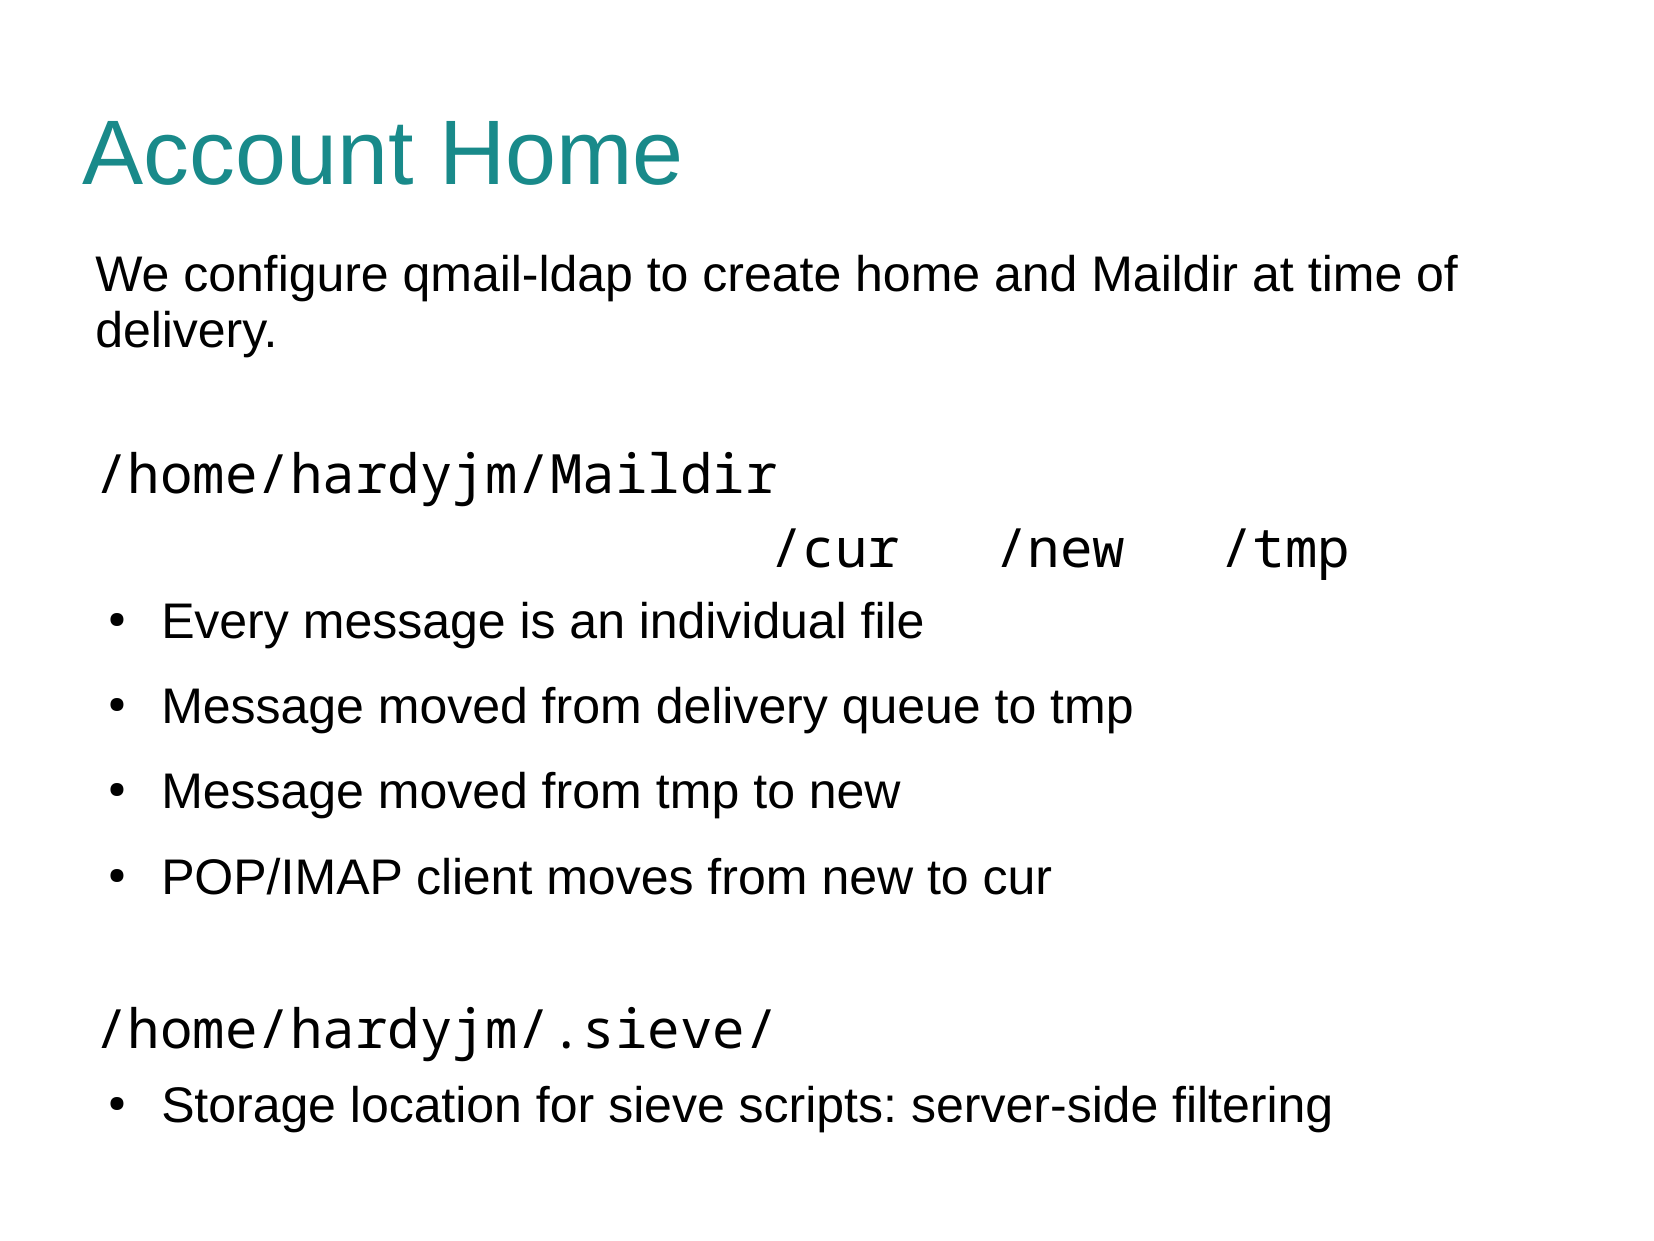

# Account Home
We configure qmail-ldap to create home and Maildir at time of delivery.
/home/hardyjm/Maildir
									/cur		/new		/tmp
Every message is an individual file
Message moved from delivery queue to tmp
Message moved from tmp to new
POP/IMAP client moves from new to cur
/home/hardyjm/.sieve/
Storage location for sieve scripts: server-side filtering